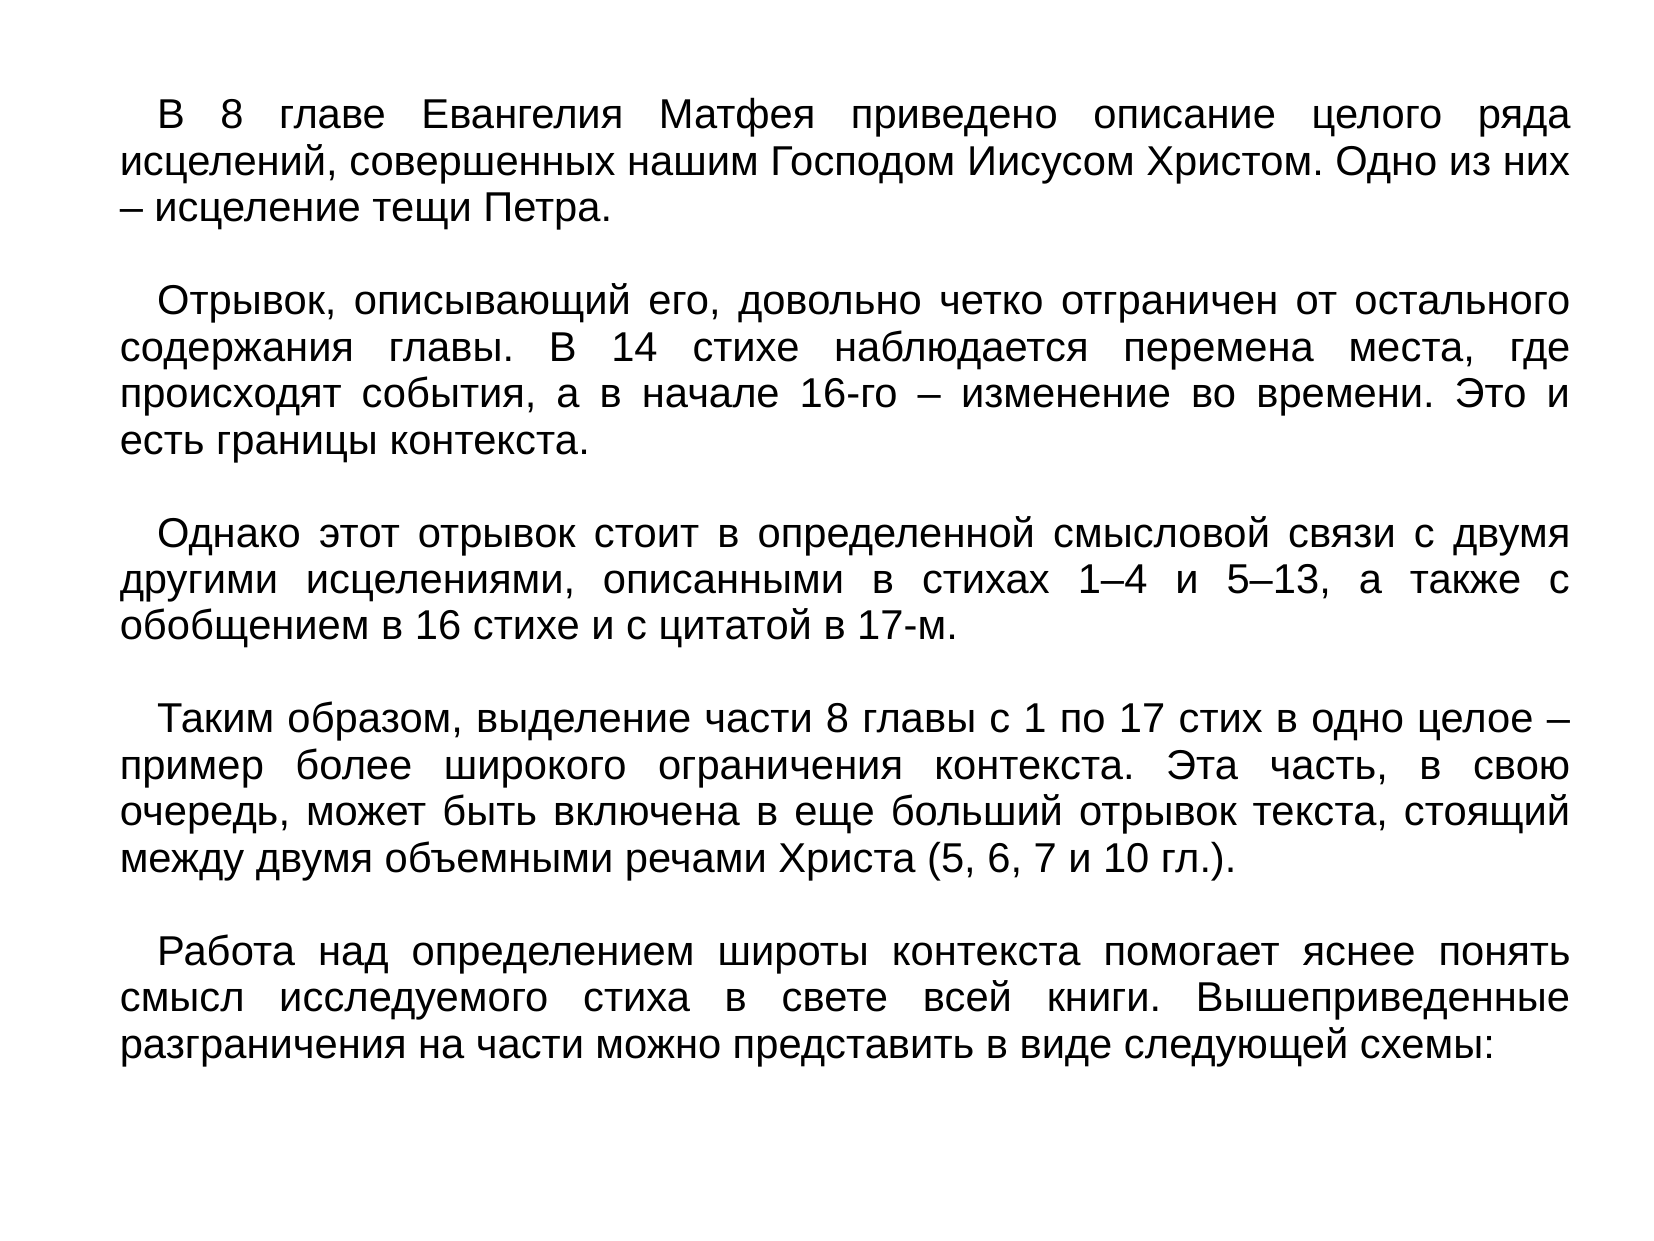

# В 8 главе Евангелия Матфея приведено описание целого ряда исцелений, совершенных нашим Господом Иисусом Христом. Одно из них – исцеление тещи Петра.
Отрывок, описывающий его, довольно четко отграничен от остального содержания главы. В 14 стихе наблюдается перемена места, где происходят события, а в начале 16-го – изменение во времени. Это и есть границы контекста.
Однако этот отрывок стоит в определенной смысловой связи с двумя другими исцелениями, описанными в стихах 1–4 и 5–13, а также с обобщением в 16 стихе и с цитатой в 17-м.
Таким образом, выделение части 8 главы с 1 по 17 стих в одно целое – пример более широкого ограничения контекста. Эта часть, в свою очередь, может быть включена в еще больший отрывок текста, стоящий между двумя объемными речами Христа (5, 6, 7 и 10 гл.).
Работа над определением широты контекста помогает яснее понять смысл исследуемого стиха в свете всей книги. Вышеприведенные разграничения на части можно представить в виде следующей схемы: